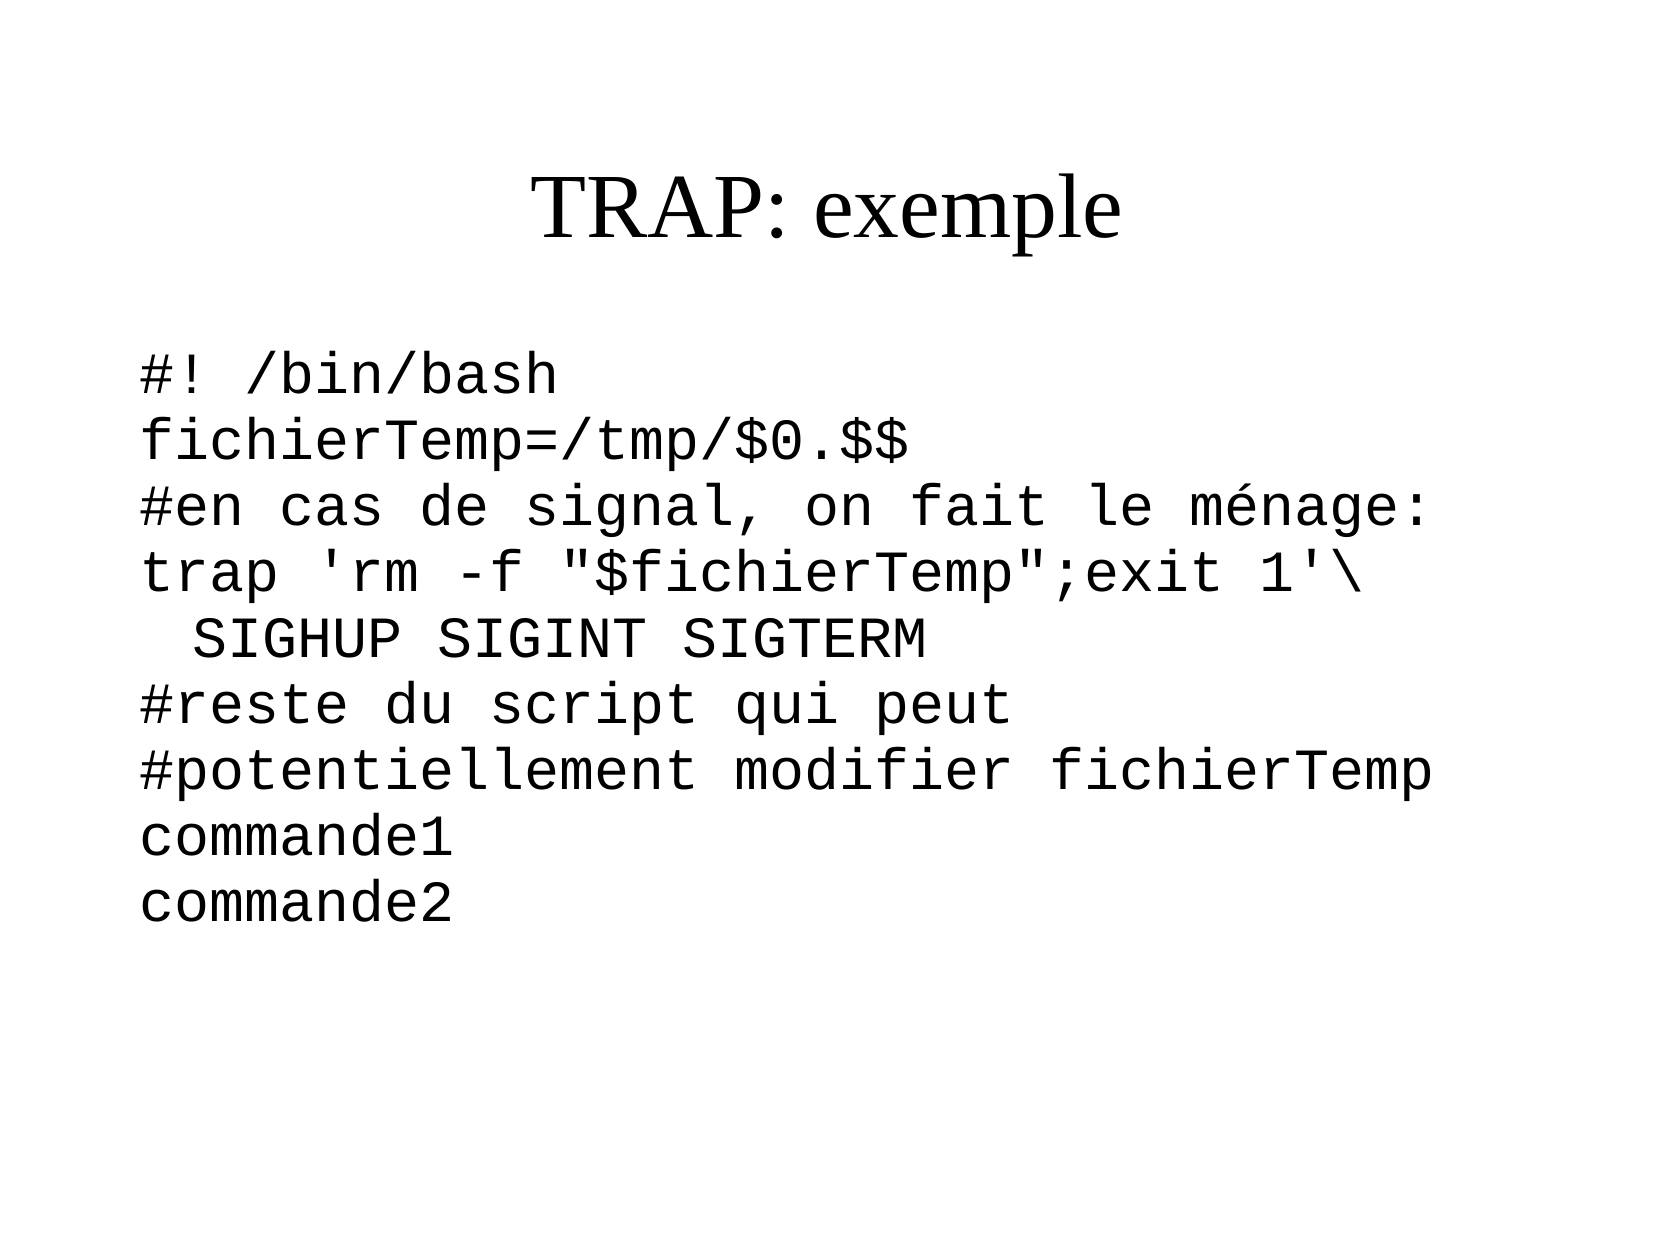

# TRAP: exemple
#! /bin/bash
fichierTemp=/tmp/$0.$$
#en cas de signal, on fait le ménage:
trap 'rm -f "$fichierTemp";exit 1'\ SIGHUP SIGINT SIGTERM
#reste du script qui peut
#potentiellement modifier fichierTemp
commande1
commande2